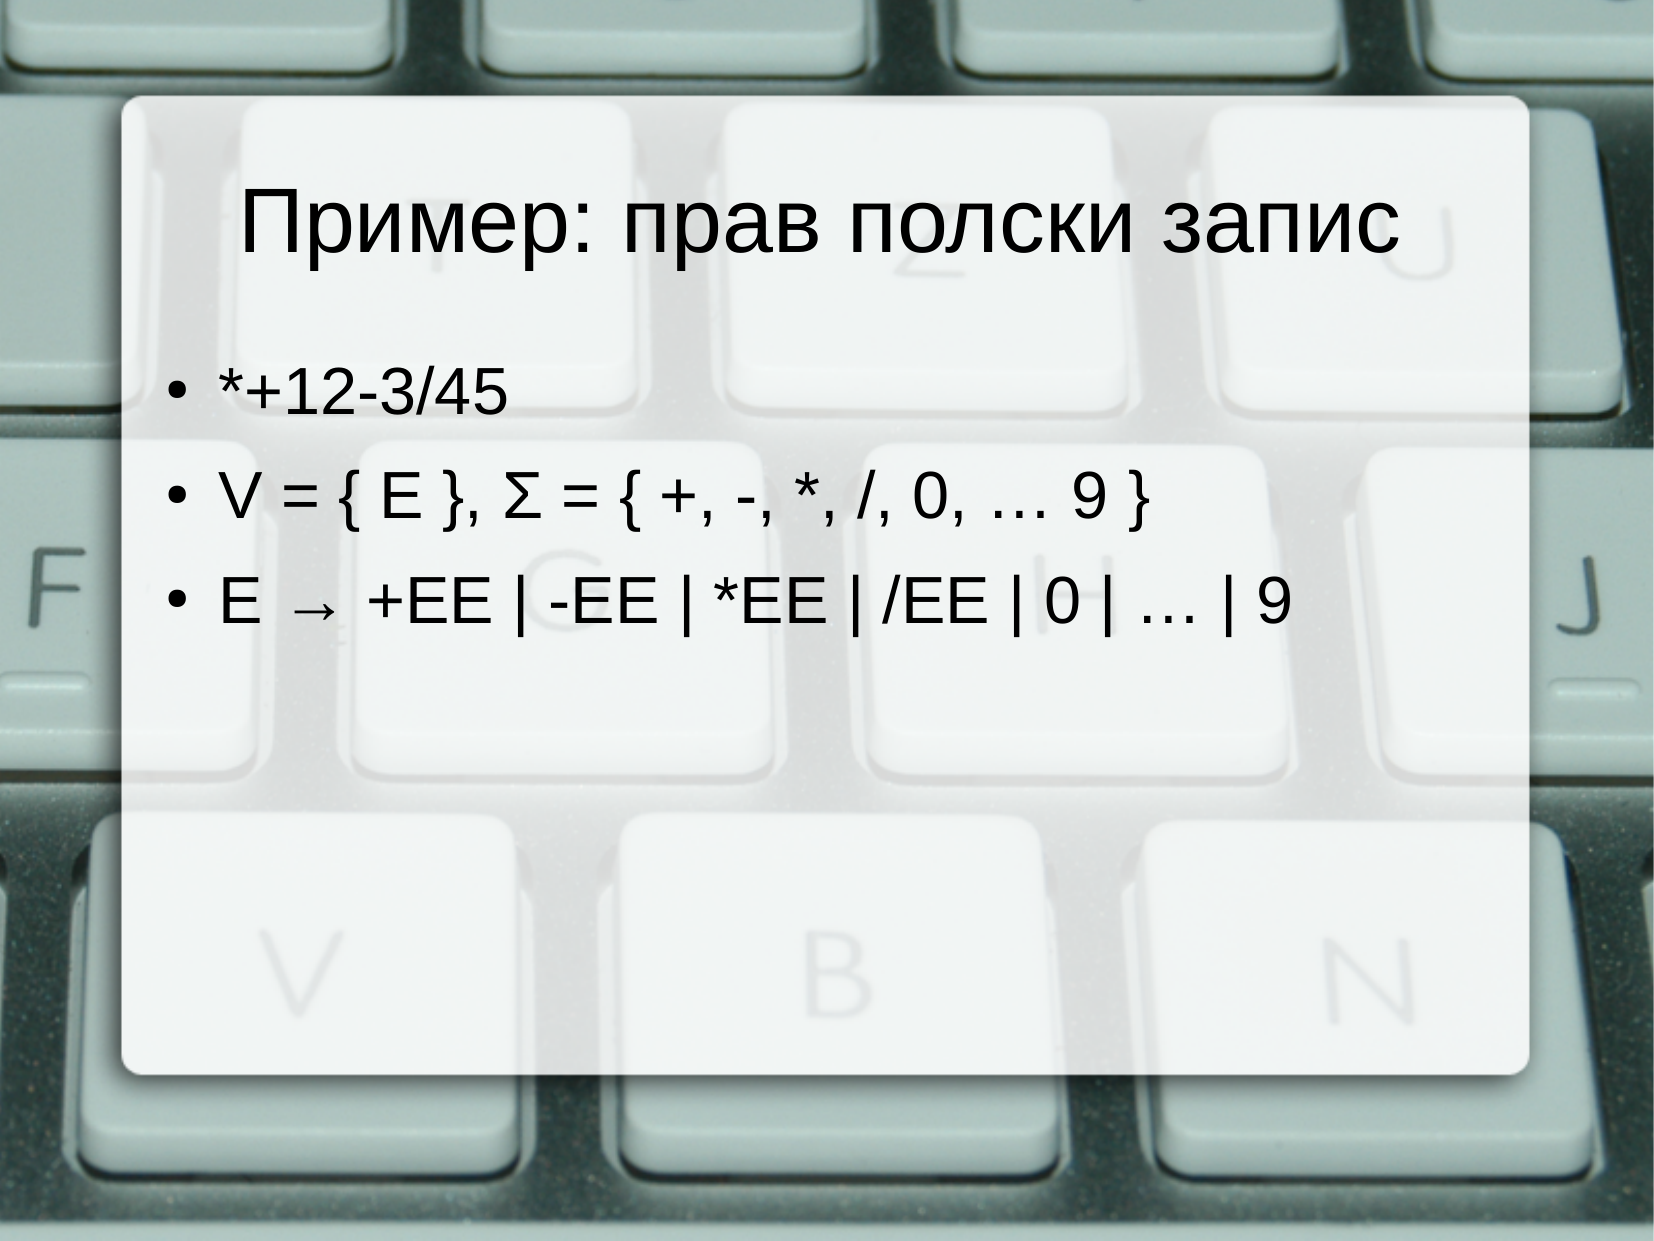

# Пример: прав полски запис
*+12-3/45
V = { E }, Σ = { +, -, *, /, 0, … 9 }
E → +EE | -EE | *EE | /EE | 0 | … | 9